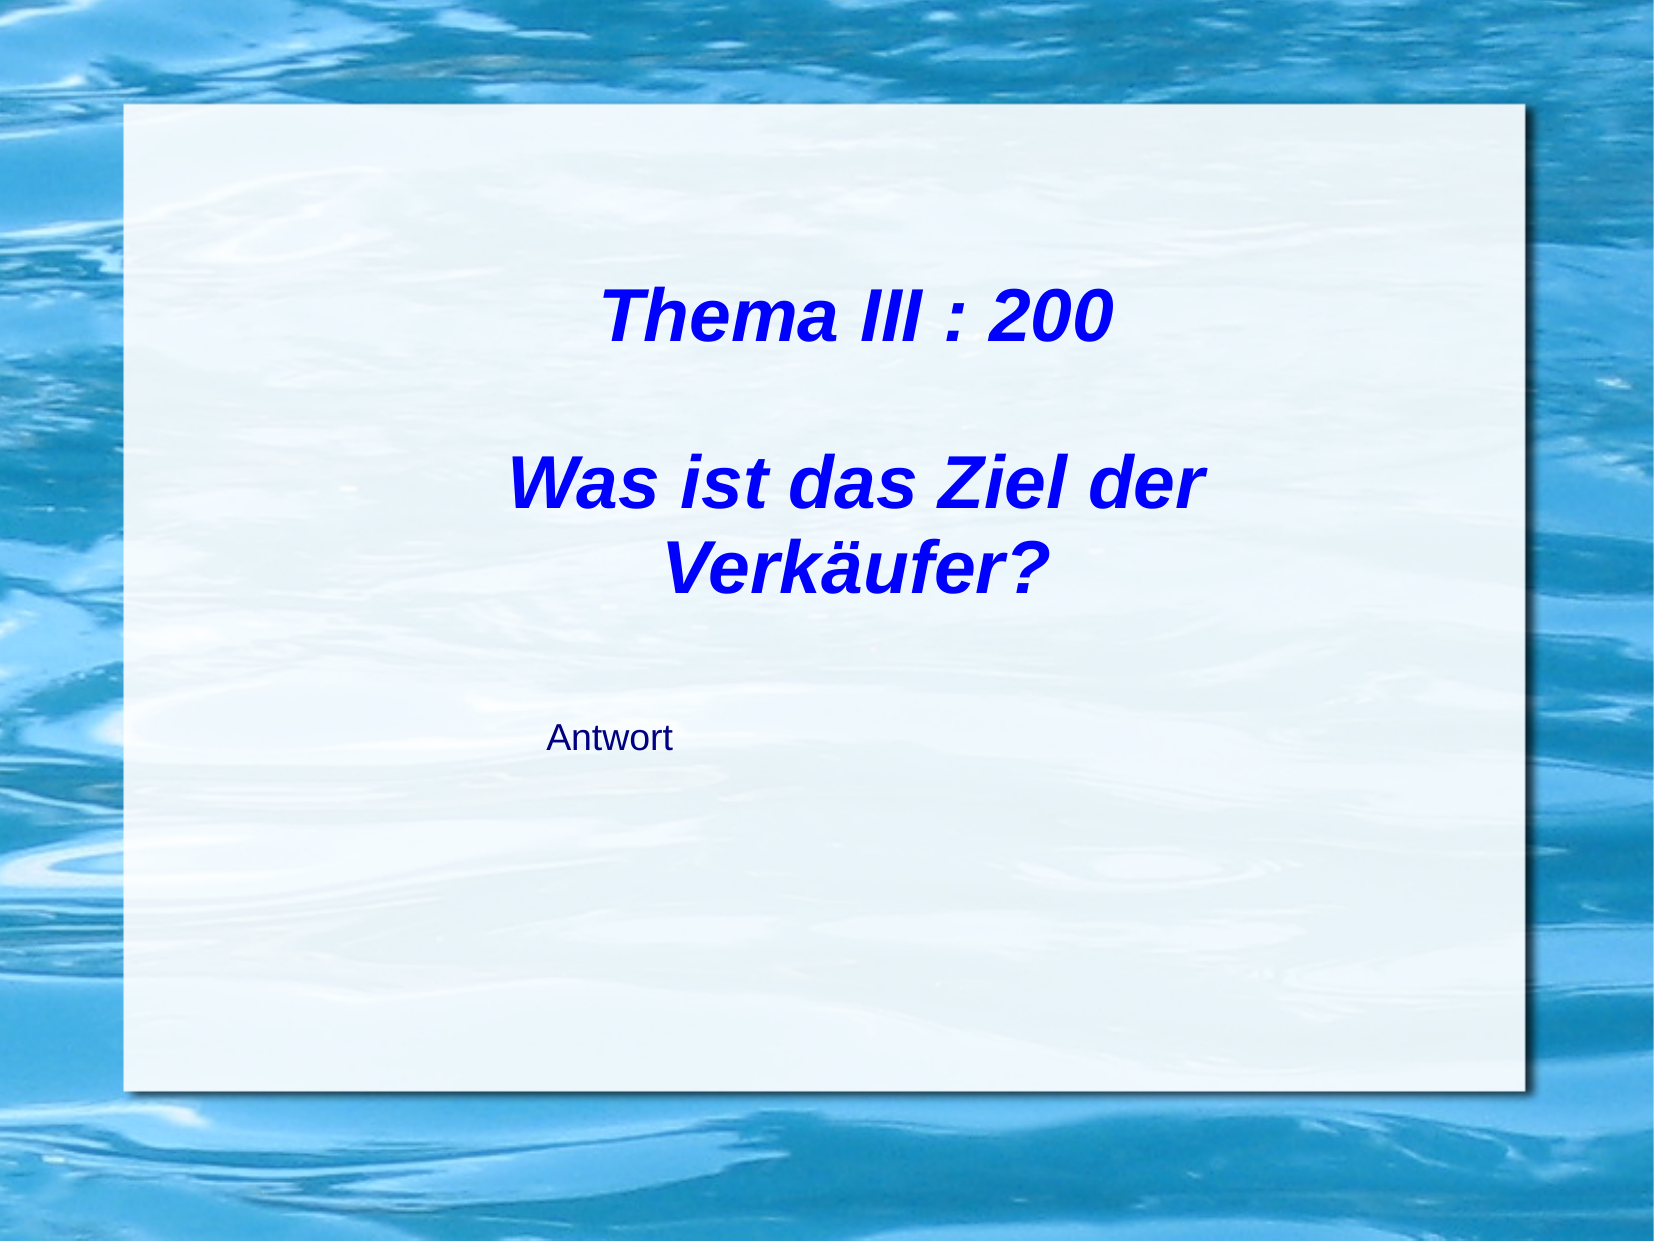

Thema III : 200
Was ist das Ziel der Verkäufer?
Antwort